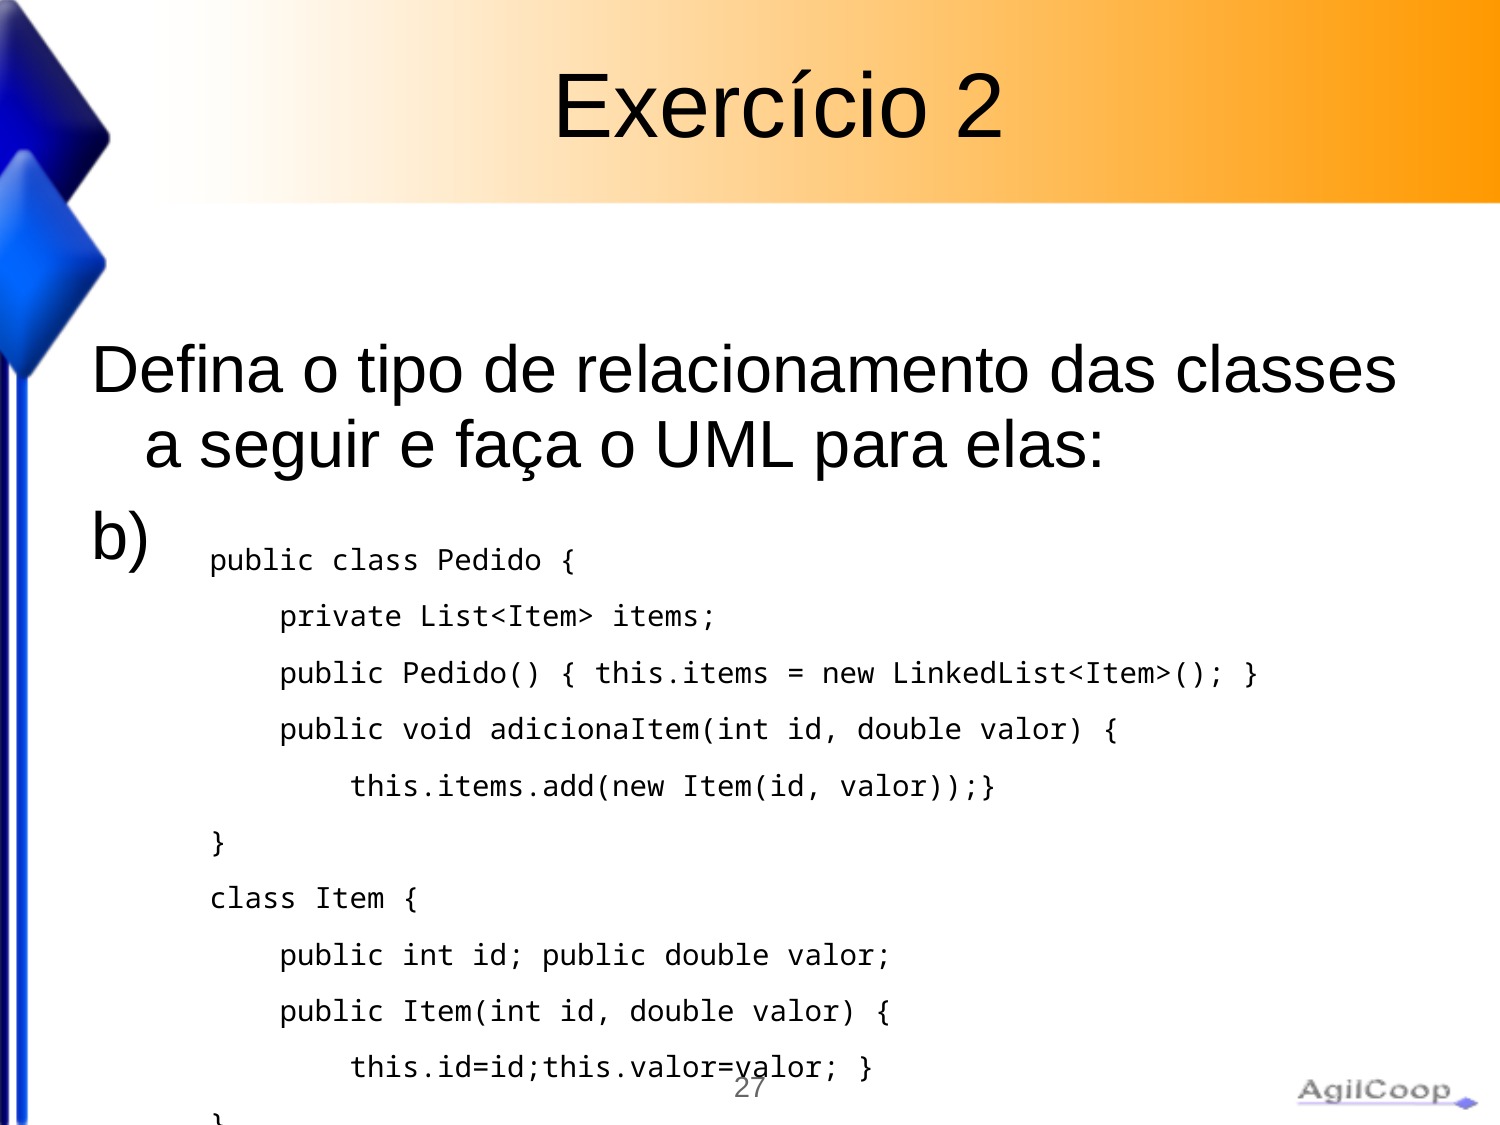

# Exercício 2
Defina o tipo de relacionamento das classes a seguir e faça o UML para elas:
b)
public class Pedido {
 private List<Item> items;
 public Pedido() { this.items = new LinkedList<Item>(); }
 public void adicionaItem(int id, double valor) {
 this.items.add(new Item(id, valor));}
}
class Item {
 public int id; public double valor;
 public Item(int id, double valor) {
 this.id=id;this.valor=valor; }
}
27